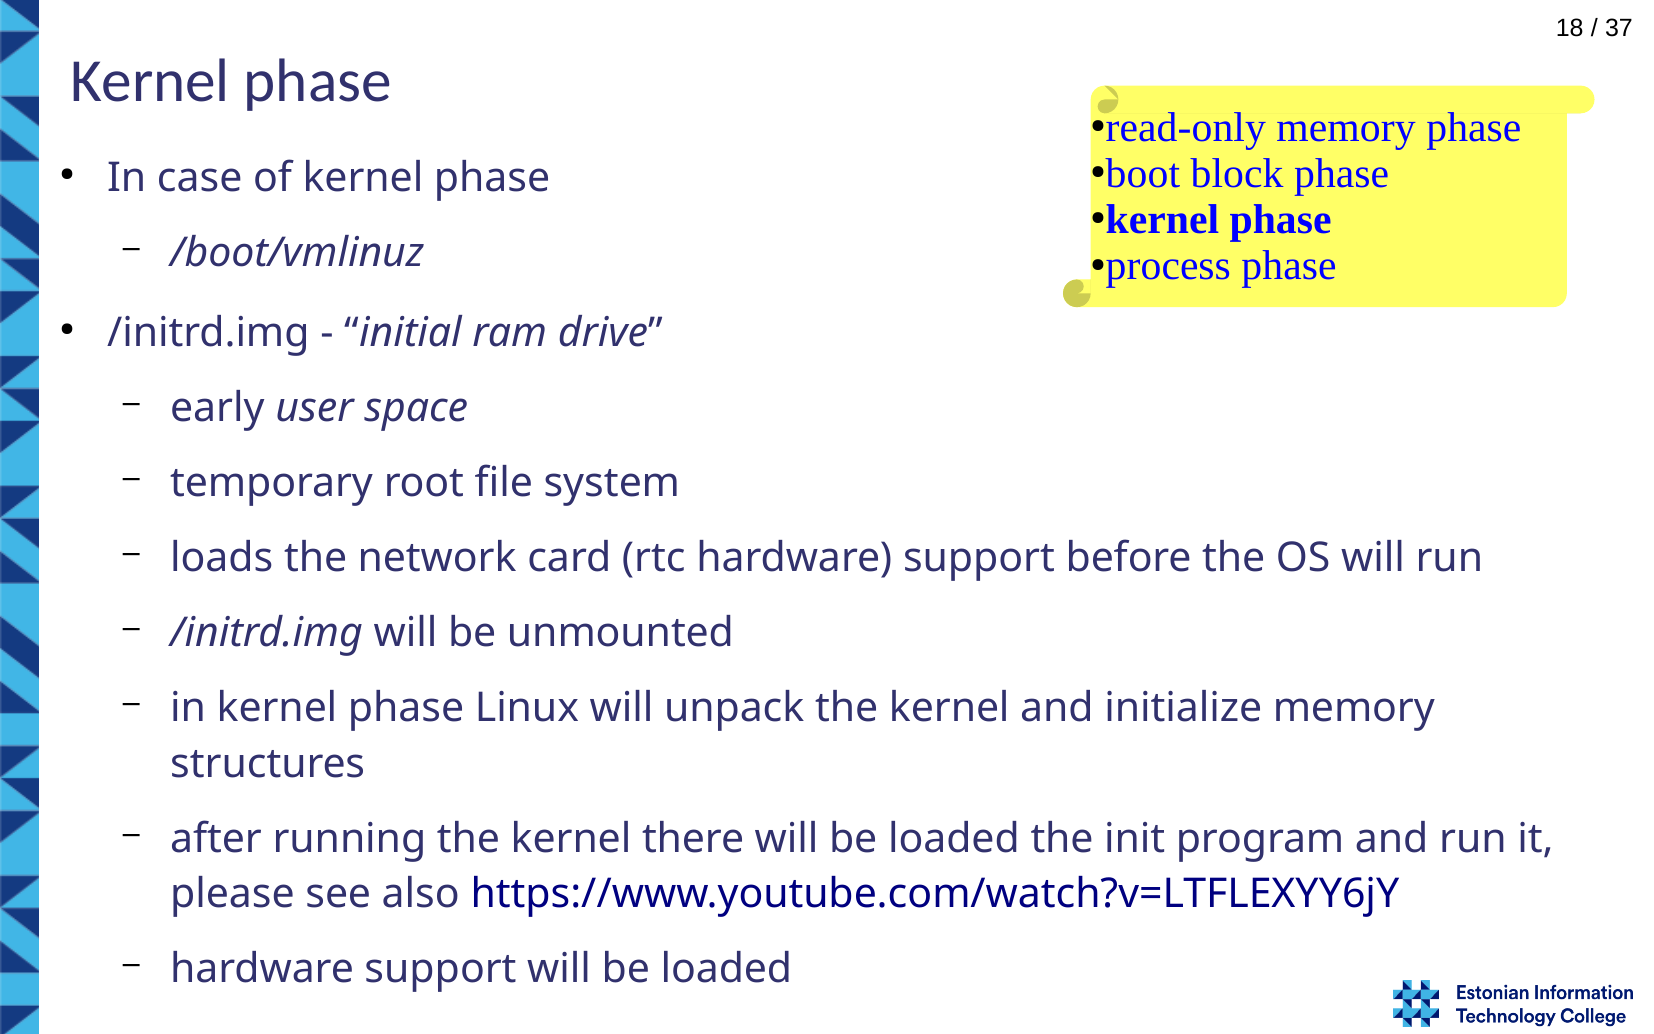

# Kernel phase
read-only memory phase
boot block phase
kernel phase
process phase
In case of kernel phase
/boot/vmlinuz
/initrd.img - “initial ram drive”
early user space
temporary root file system
loads the network card (rtc hardware) support before the OS will run
/initrd.img will be unmounted
in kernel phase Linux will unpack the kernel and initialize memory structures
after running the kernel there will be loaded the init program and run it, please see also https://www.youtube.com/watch?v=LTFLEXYY6jY
hardware support will be loaded